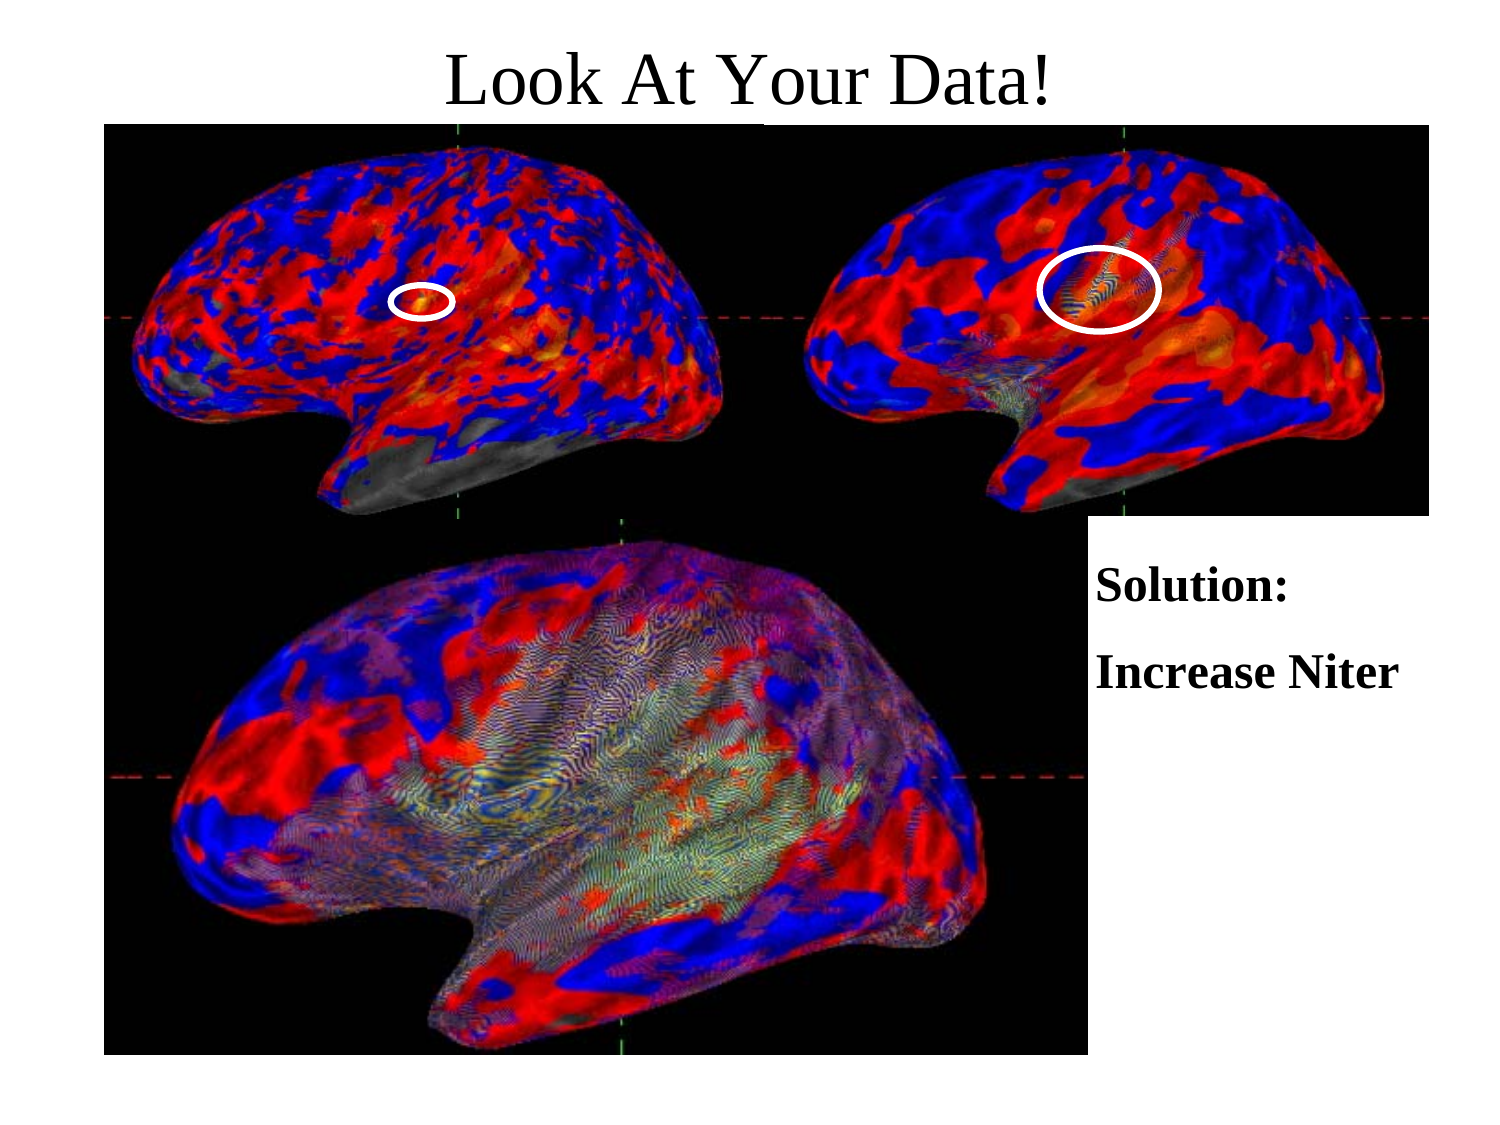

# Look At Your Data!
Solution:
Increase Niter